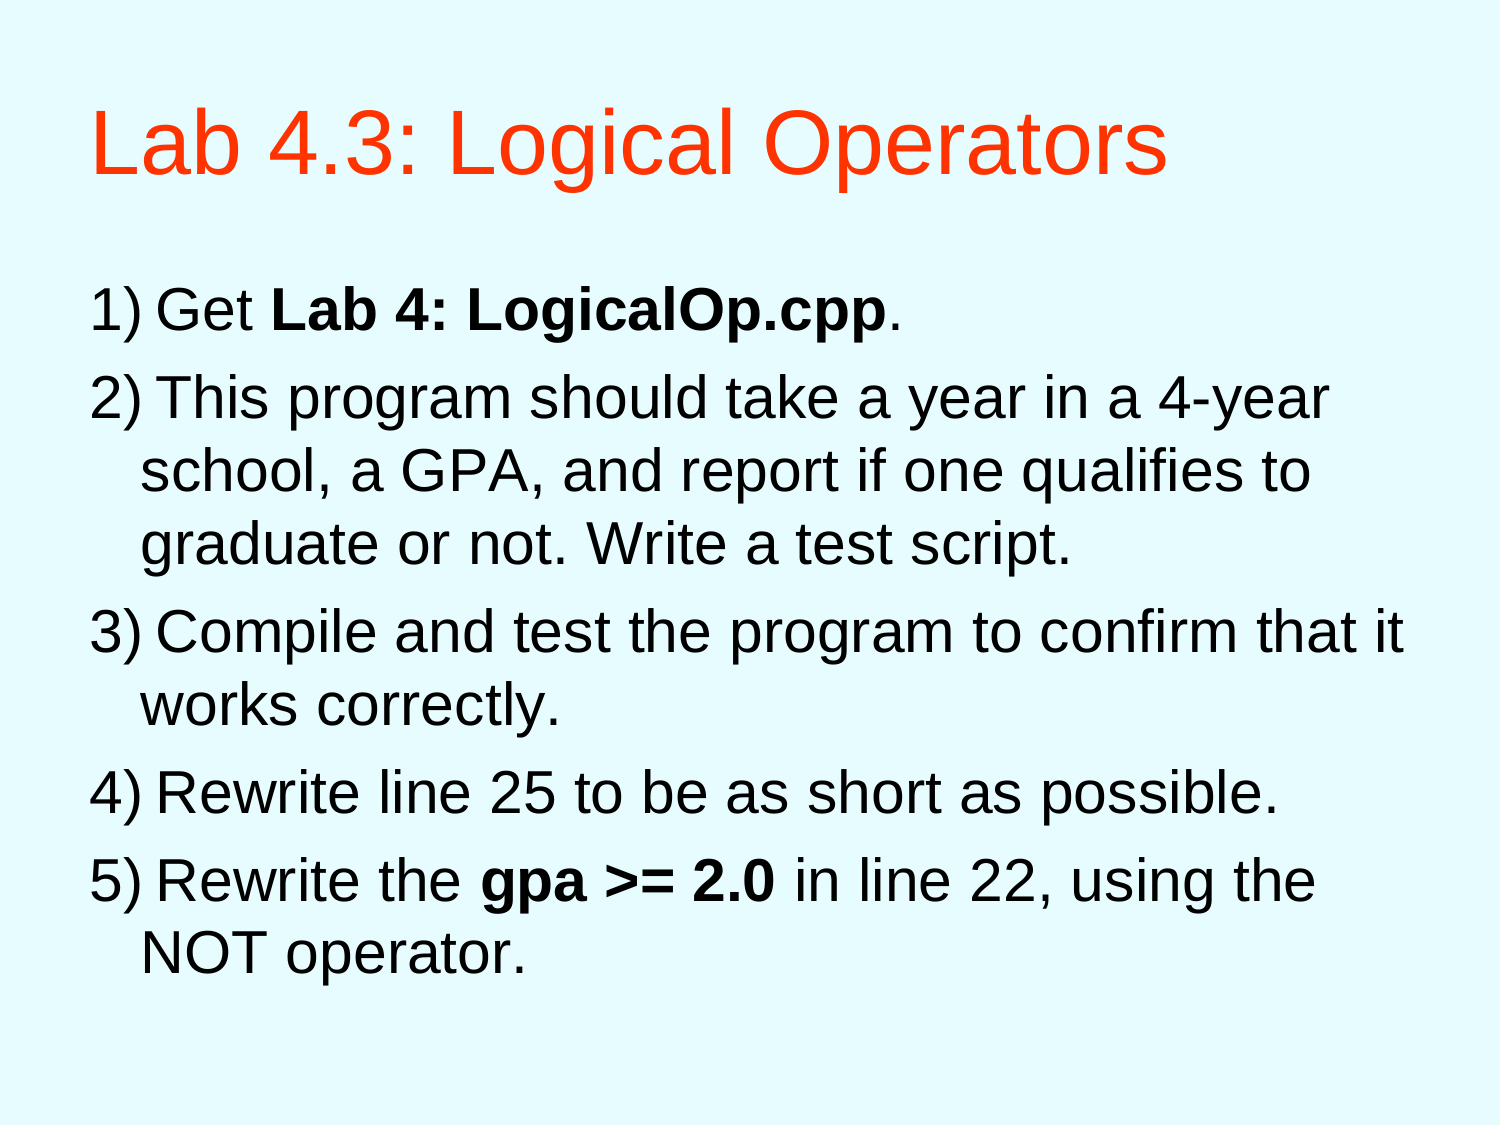

# Lab 4.3: Logical Operators
 Get Lab 4: LogicalOp.cpp.
 This program should take a year in a 4-year school, a GPA, and report if one qualifies to graduate or not. Write a test script.
 Compile and test the program to confirm that it works correctly.
 Rewrite line 25 to be as short as possible.
 Rewrite the gpa >= 2.0 in line 22, using the NOT operator.